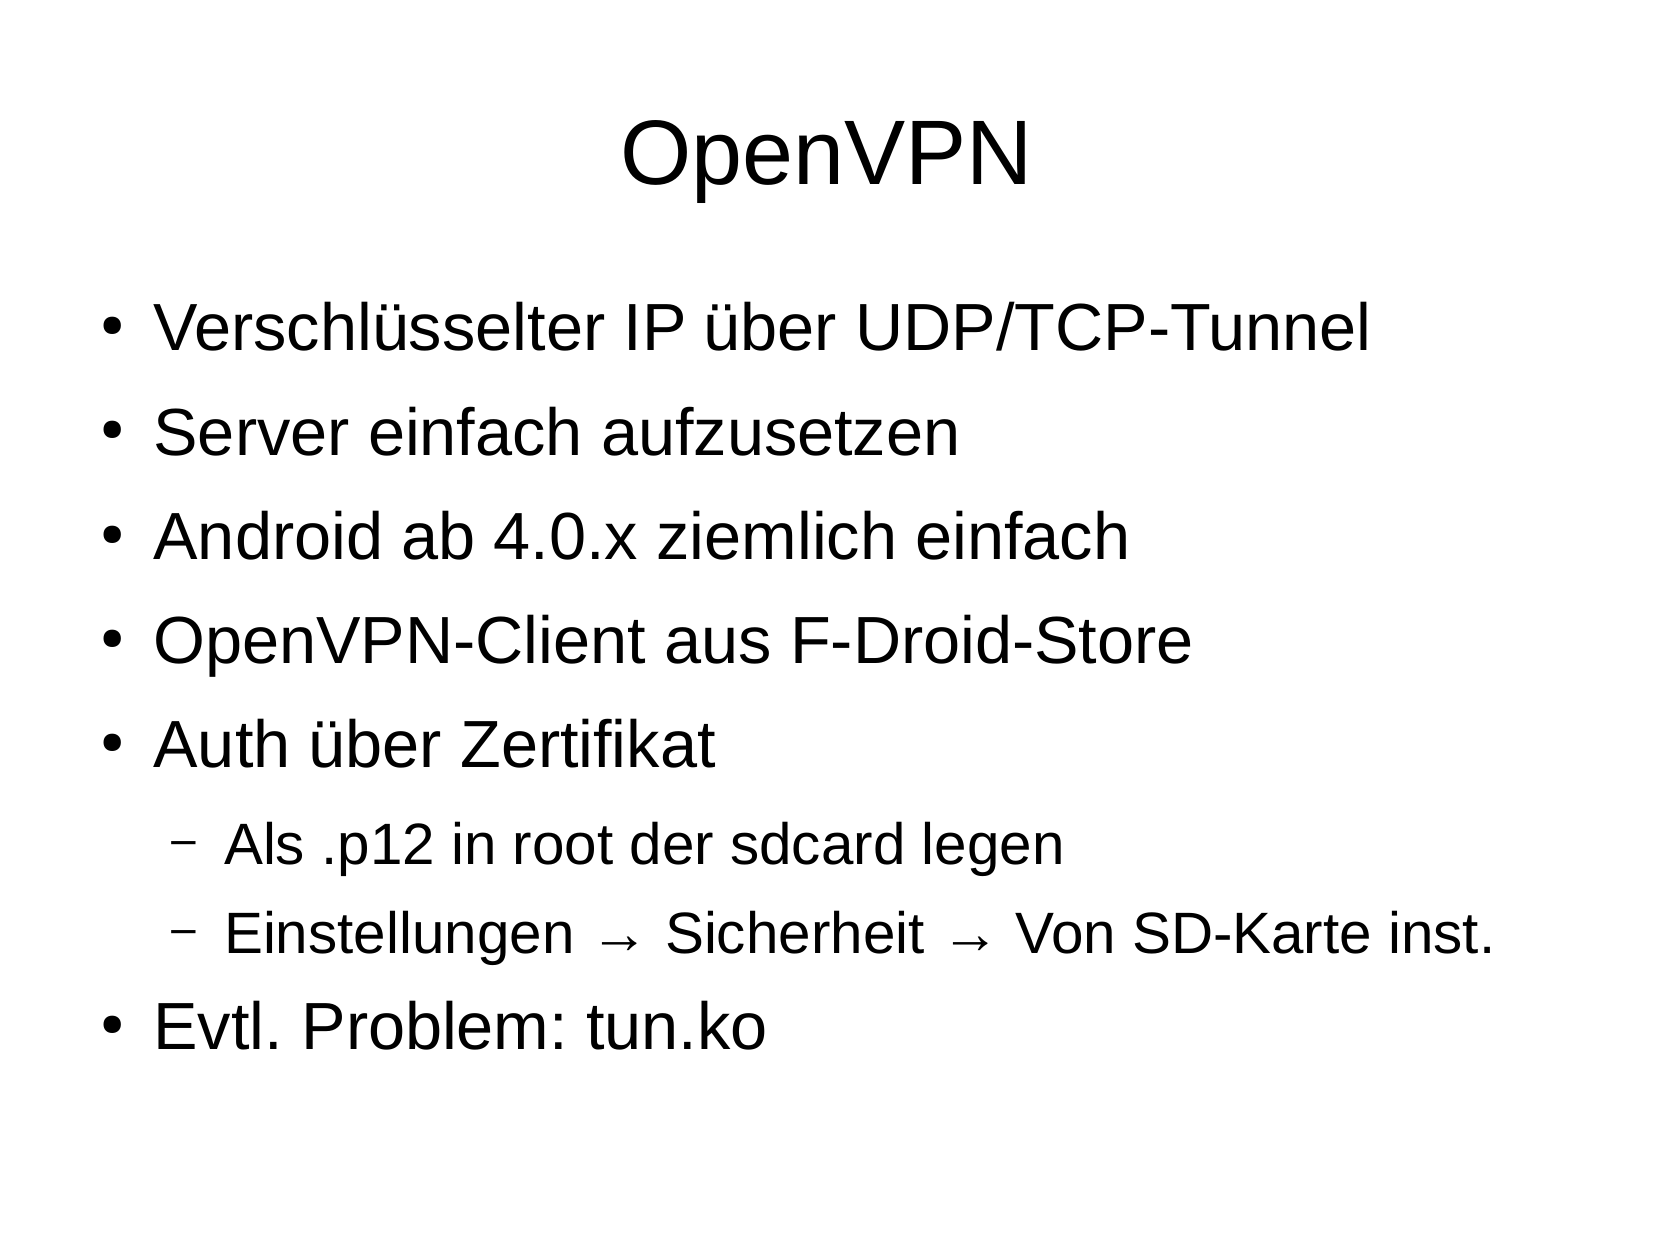

# OpenVPN
Verschlüsselter IP über UDP/TCP-Tunnel
Server einfach aufzusetzen
Android ab 4.0.x ziemlich einfach
OpenVPN-Client aus F-Droid-Store
Auth über Zertifikat
Als .p12 in root der sdcard legen
Einstellungen → Sicherheit → Von SD-Karte inst.
Evtl. Problem: tun.ko